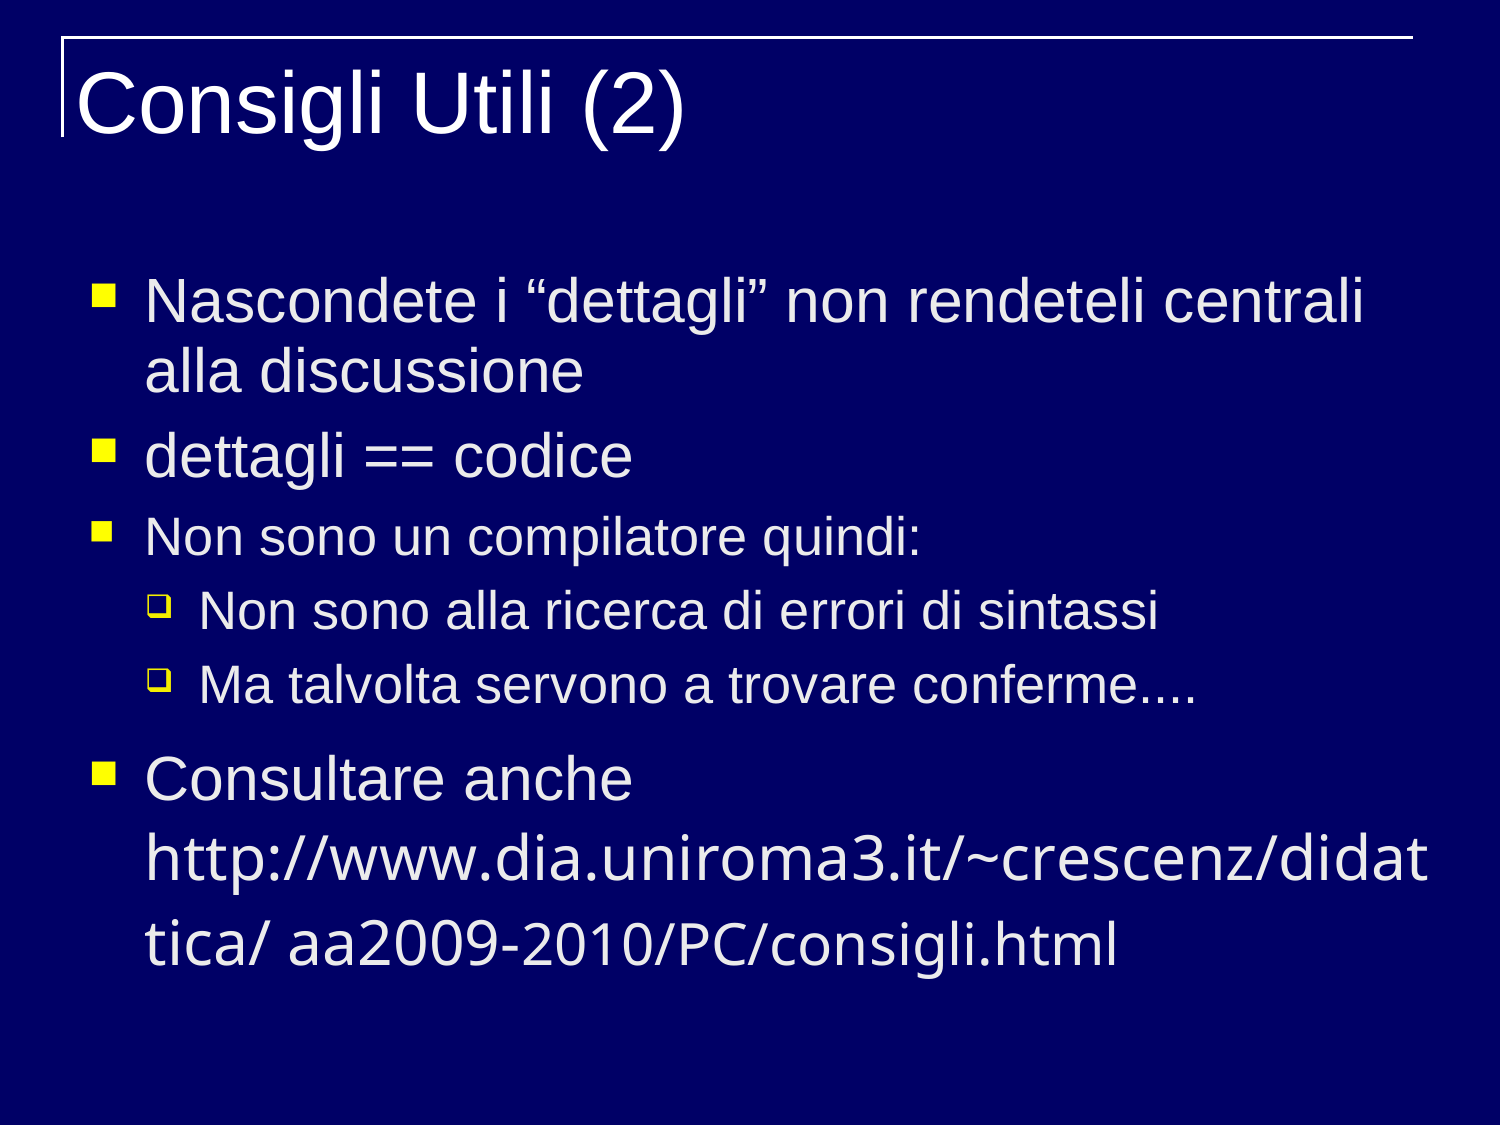

# Consigli Utili (2)
Nascondete i “dettagli” non rendeteli centrali alla discussione
dettagli == codice
Non sono un compilatore quindi:
Non sono alla ricerca di errori di sintassi
Ma talvolta servono a trovare conferme....
Consultare anche
http://www.dia.uniroma3.it/~crescenz/didattica/ aa2009-2010/PC/consigli.html